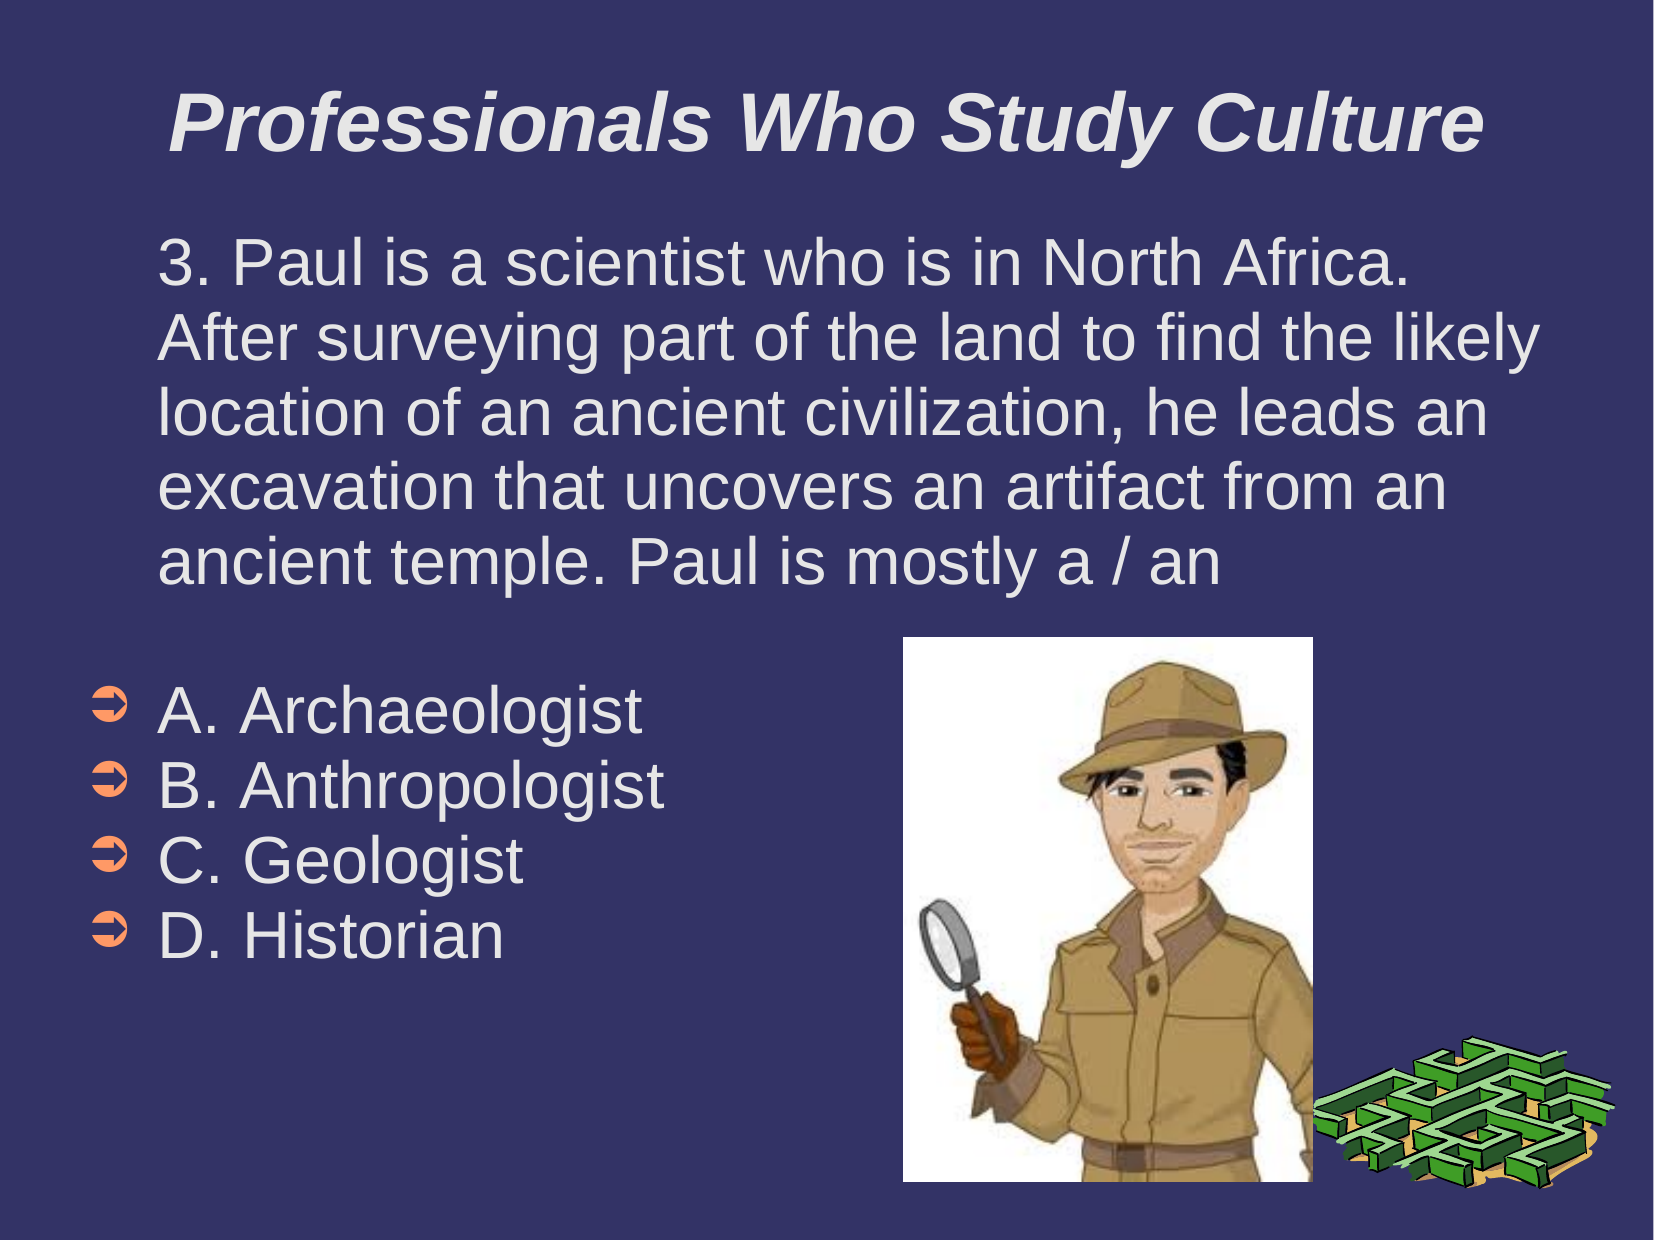

# Professionals Who Study Culture
3. Paul is a scientist who is in North Africa. After surveying part of the land to find the likely location of an ancient civilization, he leads an excavation that uncovers an artifact from an ancient temple. Paul is mostly a / an
A. Archaeologist
B. Anthropologist
C. Geologist
D. Historian